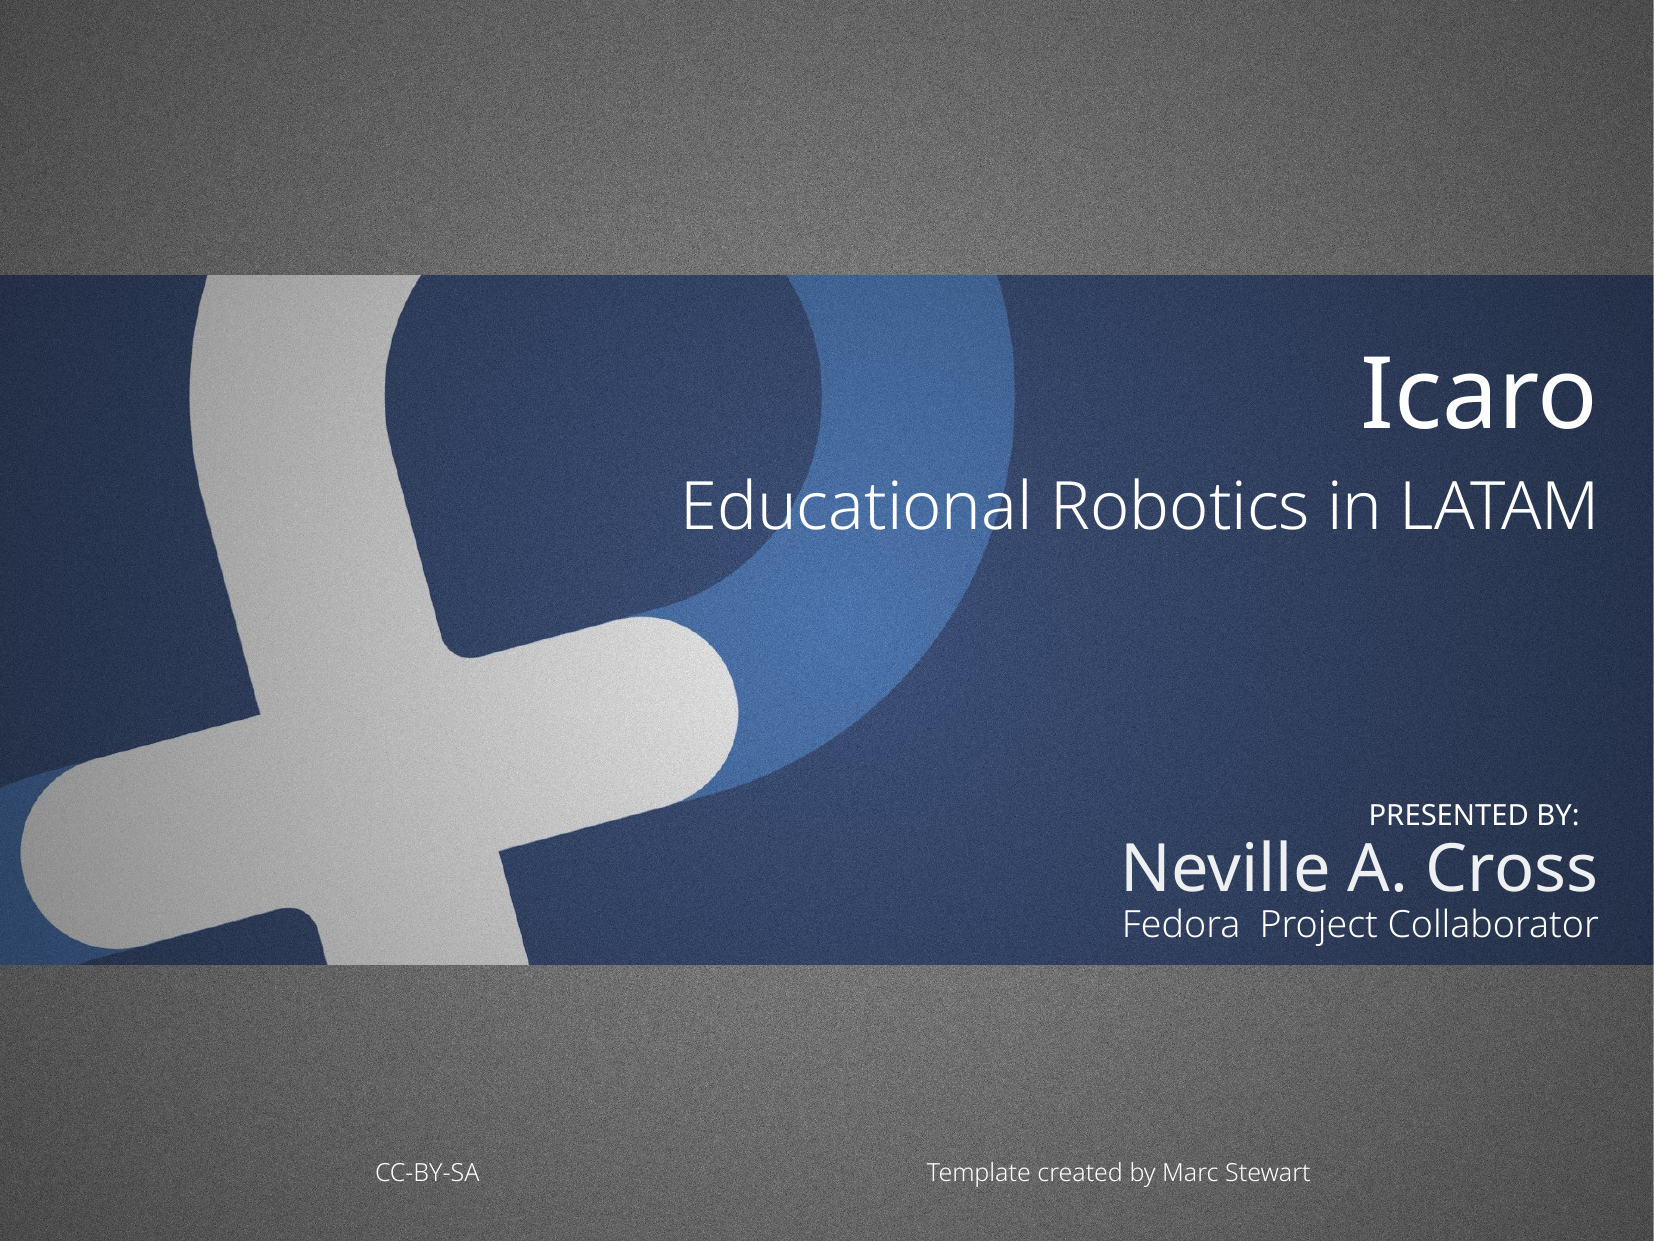

# Icaro
Educational Robotics in LATAM
PRESENTED BY:
Neville A. Cross
Fedora Project Collaborator
CC-BY-SA Template created by Marc Stewart